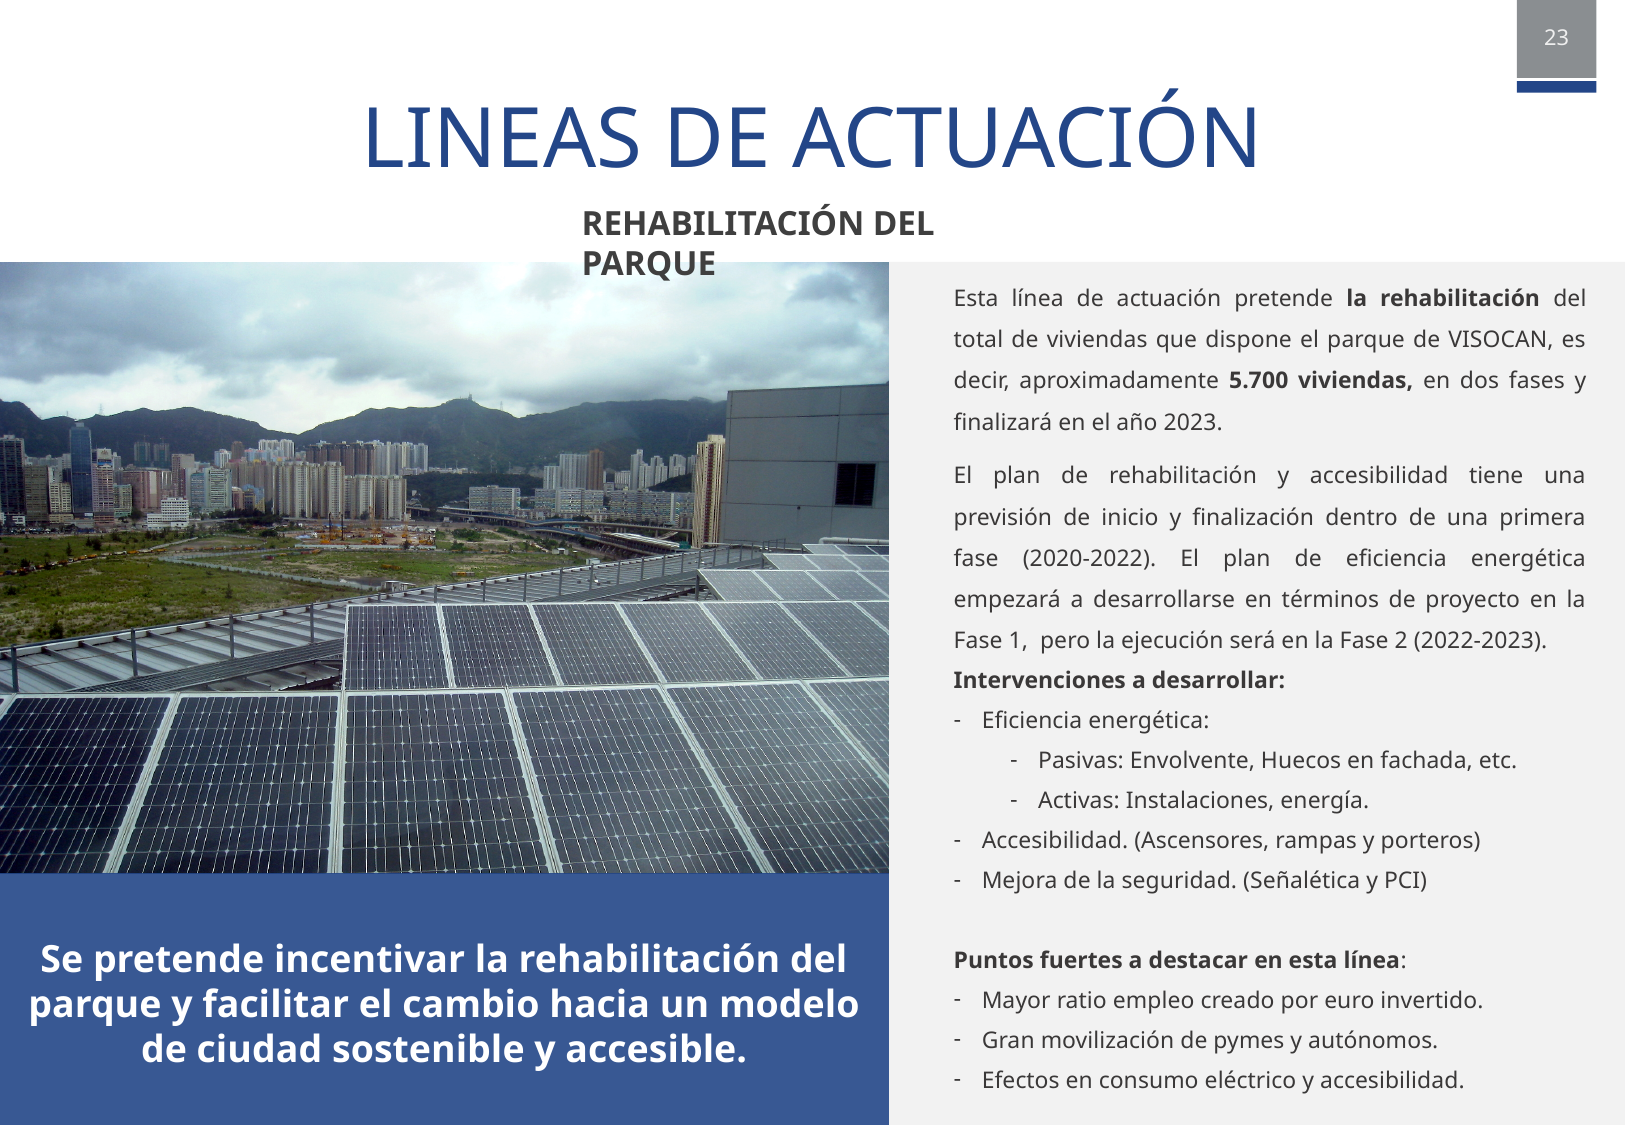

# LINEAS DE ACTUACIÓN
REHABILITACIÓN DEL PARQUE
Esta línea de actuación pretende la rehabilitación del total de viviendas que dispone el parque de VISOCAN, es decir, aproximadamente 5.700 viviendas, en dos fases y finalizará en el año 2023.
El plan de rehabilitación y accesibilidad tiene una previsión de inicio y finalización dentro de una primera fase (2020-2022). El plan de eficiencia energética empezará a desarrollarse en términos de proyecto en la Fase 1, pero la ejecución será en la Fase 2 (2022-2023).
Intervenciones a desarrollar:
Eficiencia energética:
Pasivas: Envolvente, Huecos en fachada, etc.
Activas: Instalaciones, energía.
Accesibilidad. (Ascensores, rampas y porteros)
Mejora de la seguridad. (Señalética y PCI)
Puntos fuertes a destacar en esta línea:
Mayor ratio empleo creado por euro invertido.
Gran movilización de pymes y autónomos.
Efectos en consumo eléctrico y accesibilidad.
Se pretende incentivar la rehabilitación del parque y facilitar el cambio hacia un modelo de ciudad sostenible y accesible.